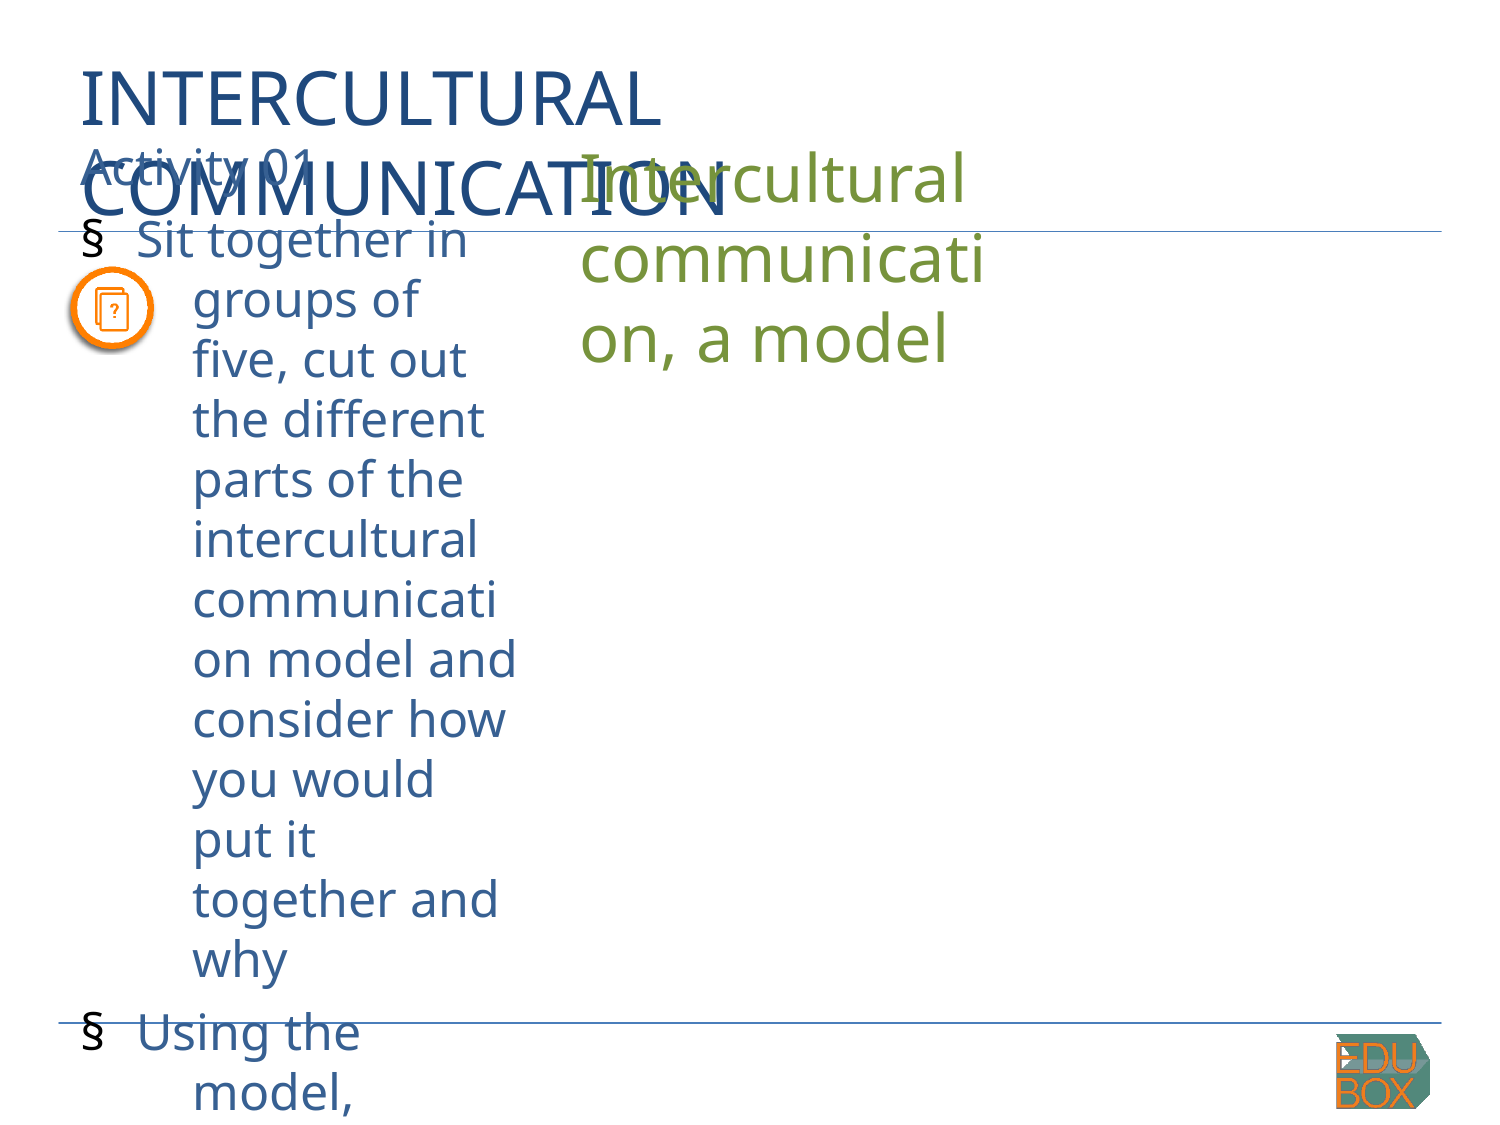

# INTERCULTURAL COMMUNICATION
Activity 01
Sit together in groups of five, cut out the different parts of the intercultural communication model and consider how you would put it together and why
Using the model, consider where cultural factors, the memberships of different sub-collectives and power-relations fit in
The symbols in the small circles indicate different tools for handling communication situations. Which tools do you already have in your suitcase?
Intercultural communication, a model